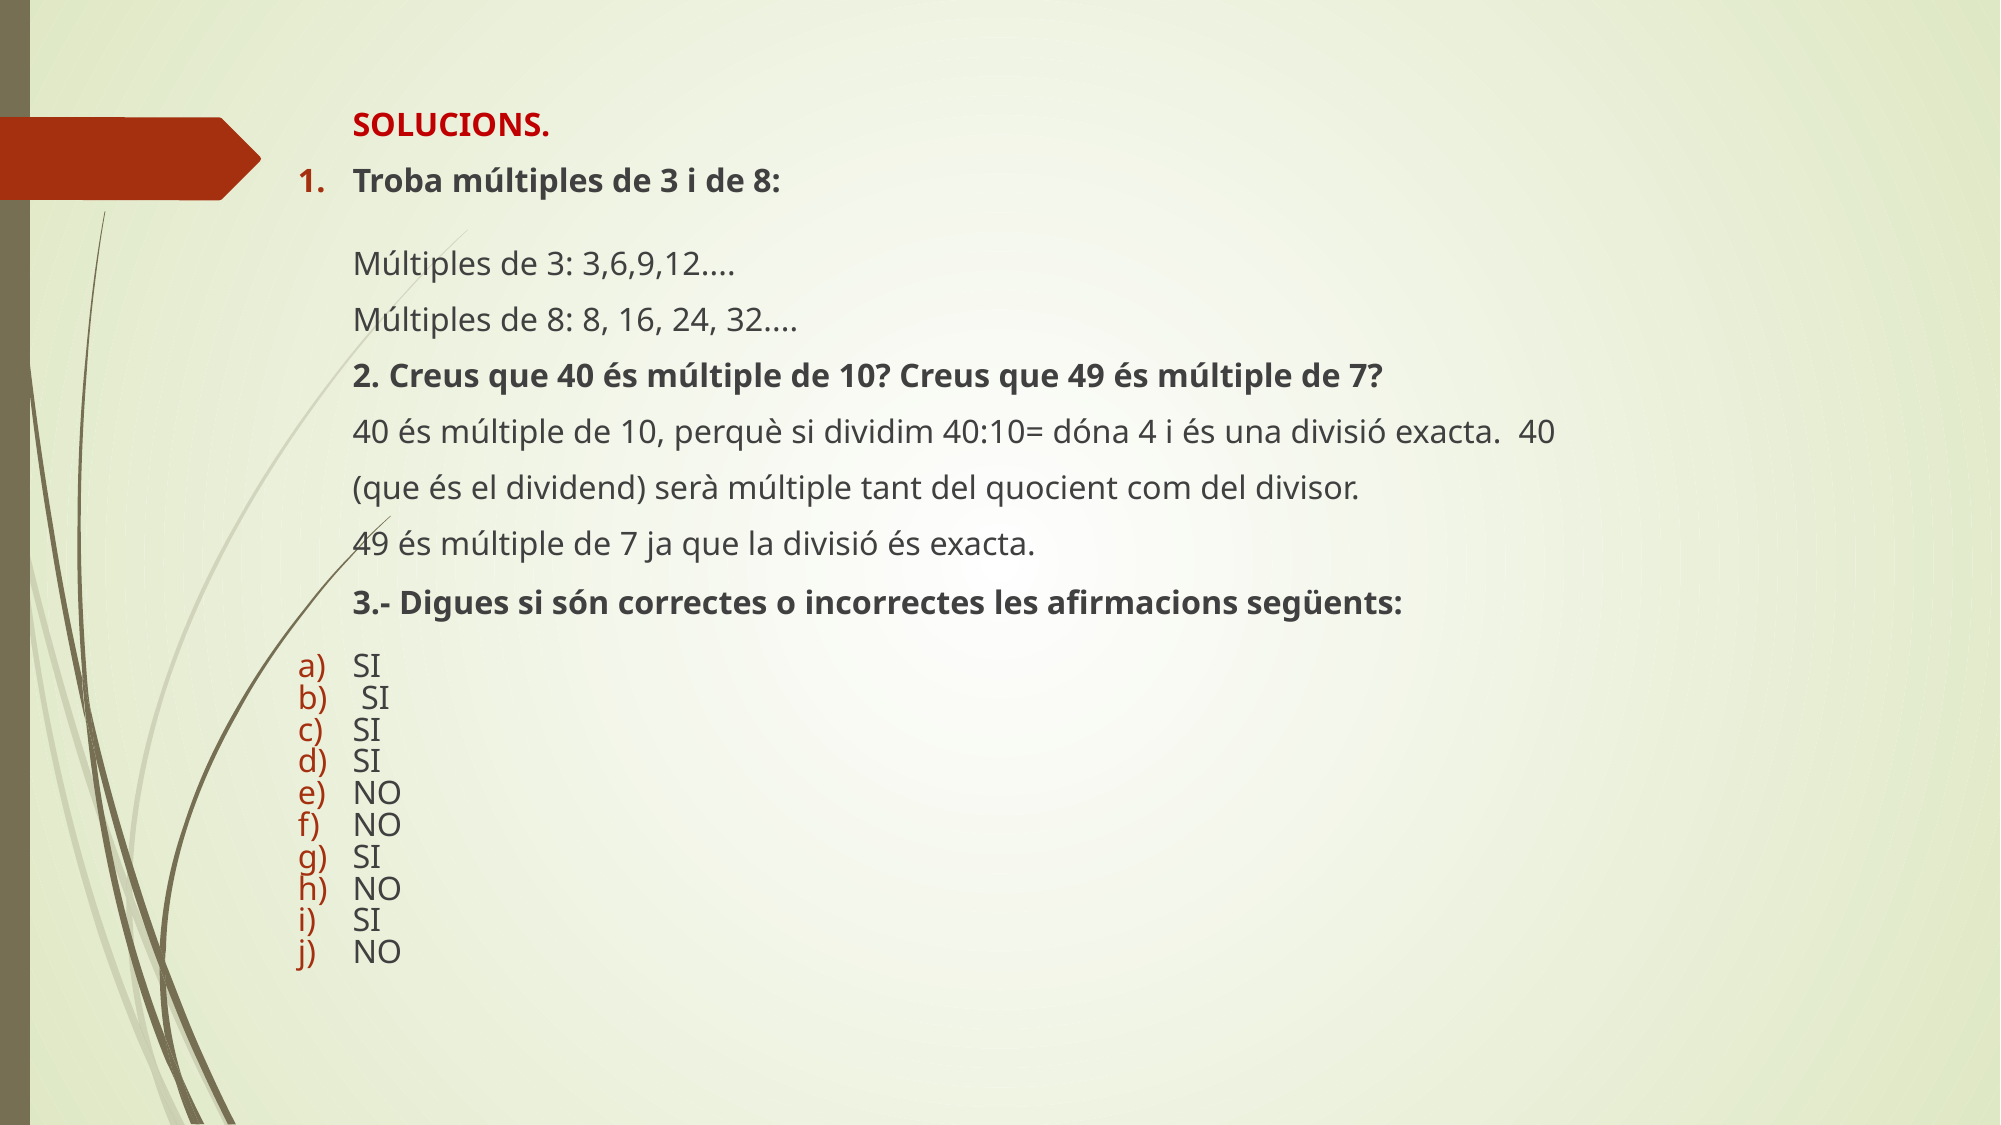

# SOLUCIONS.
Troba múltiples de 3 i de 8:
Múltiples de 3: 3,6,9,12....
Múltiples de 8: 8, 16, 24, 32....
2. Creus que 40 és múltiple de 10? Creus que 49 és múltiple de 7?
40 és múltiple de 10, perquè si dividim 40:10= dóna 4 i és una divisió exacta. 40
(que és el dividend) serà múltiple tant del quocient com del divisor.
49 és múltiple de 7 ja que la divisió és exacta.
3.- Digues si són correctes o incorrectes les afirmacions següents:
SI
 SI
SI
SI
NO
NO
SI
NO
SI
NO